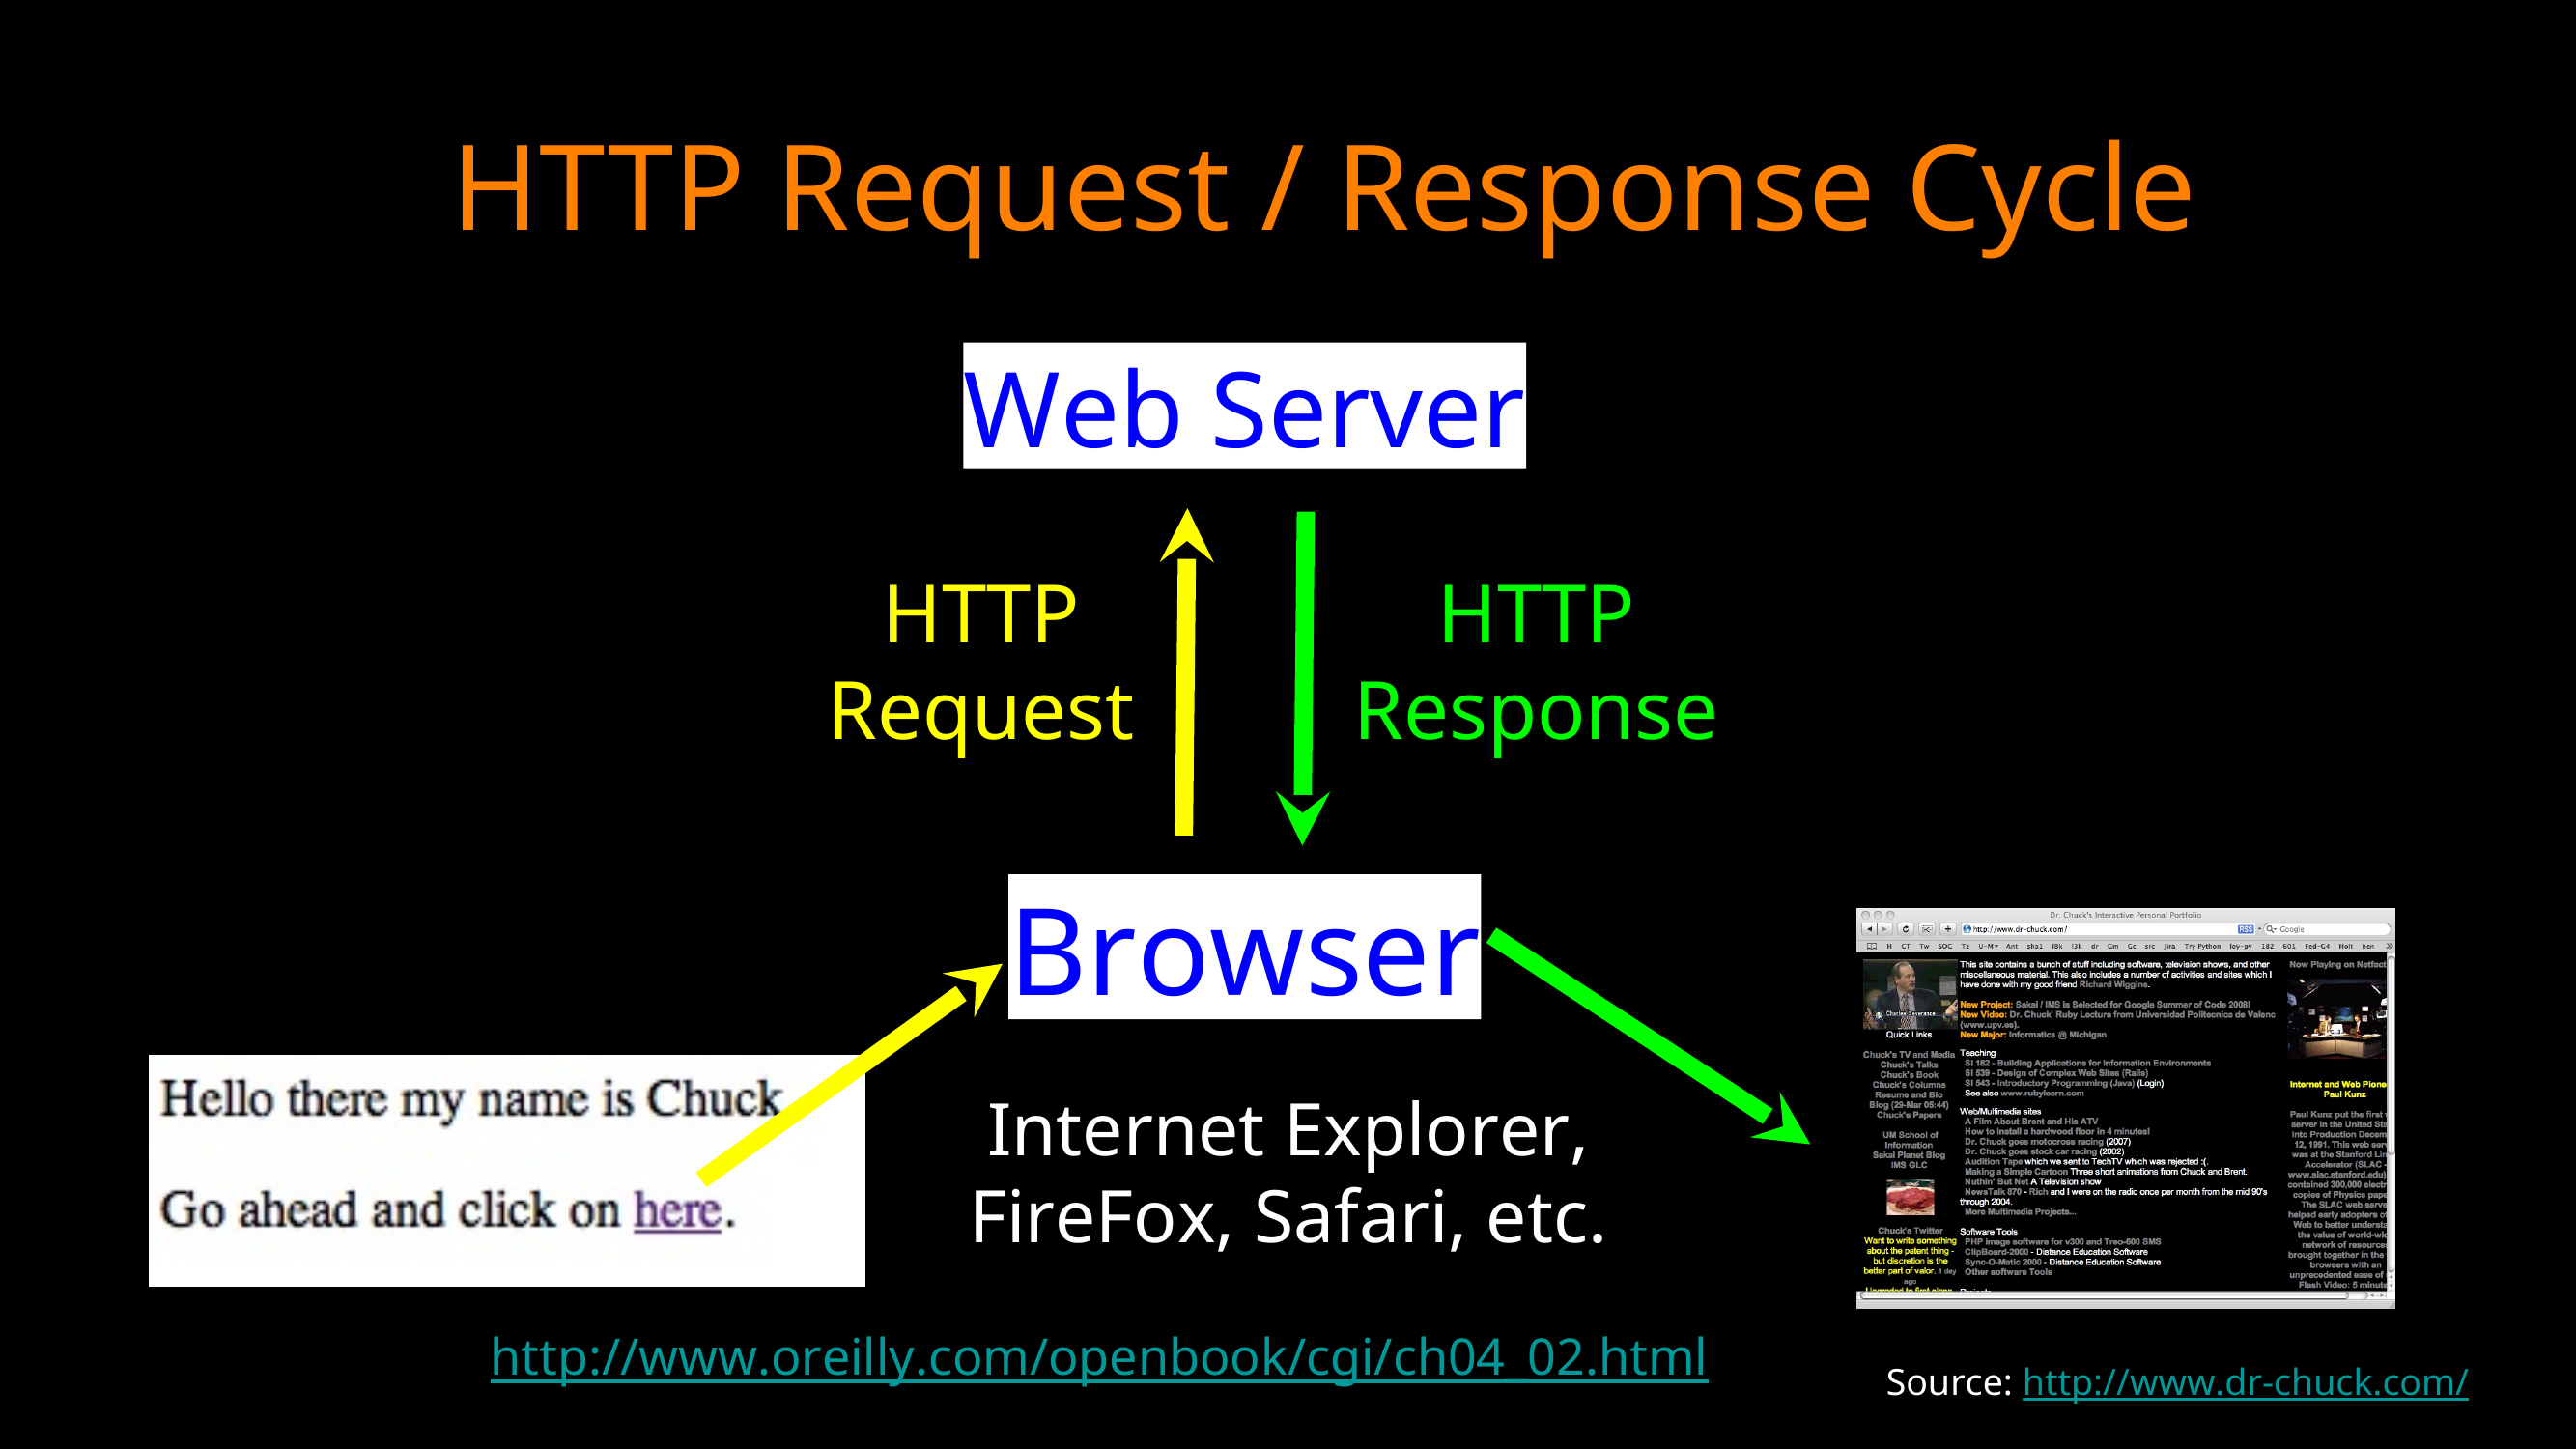

# HTTP Request / Response Cycle
Web Server
HTTP
Request
HTTP
Response
Browser
Internet Explorer, FireFox, Safari, etc.
http://www.oreilly.com/openbook/cgi/ch04_02.html
Source: http://www.dr-chuck.com/